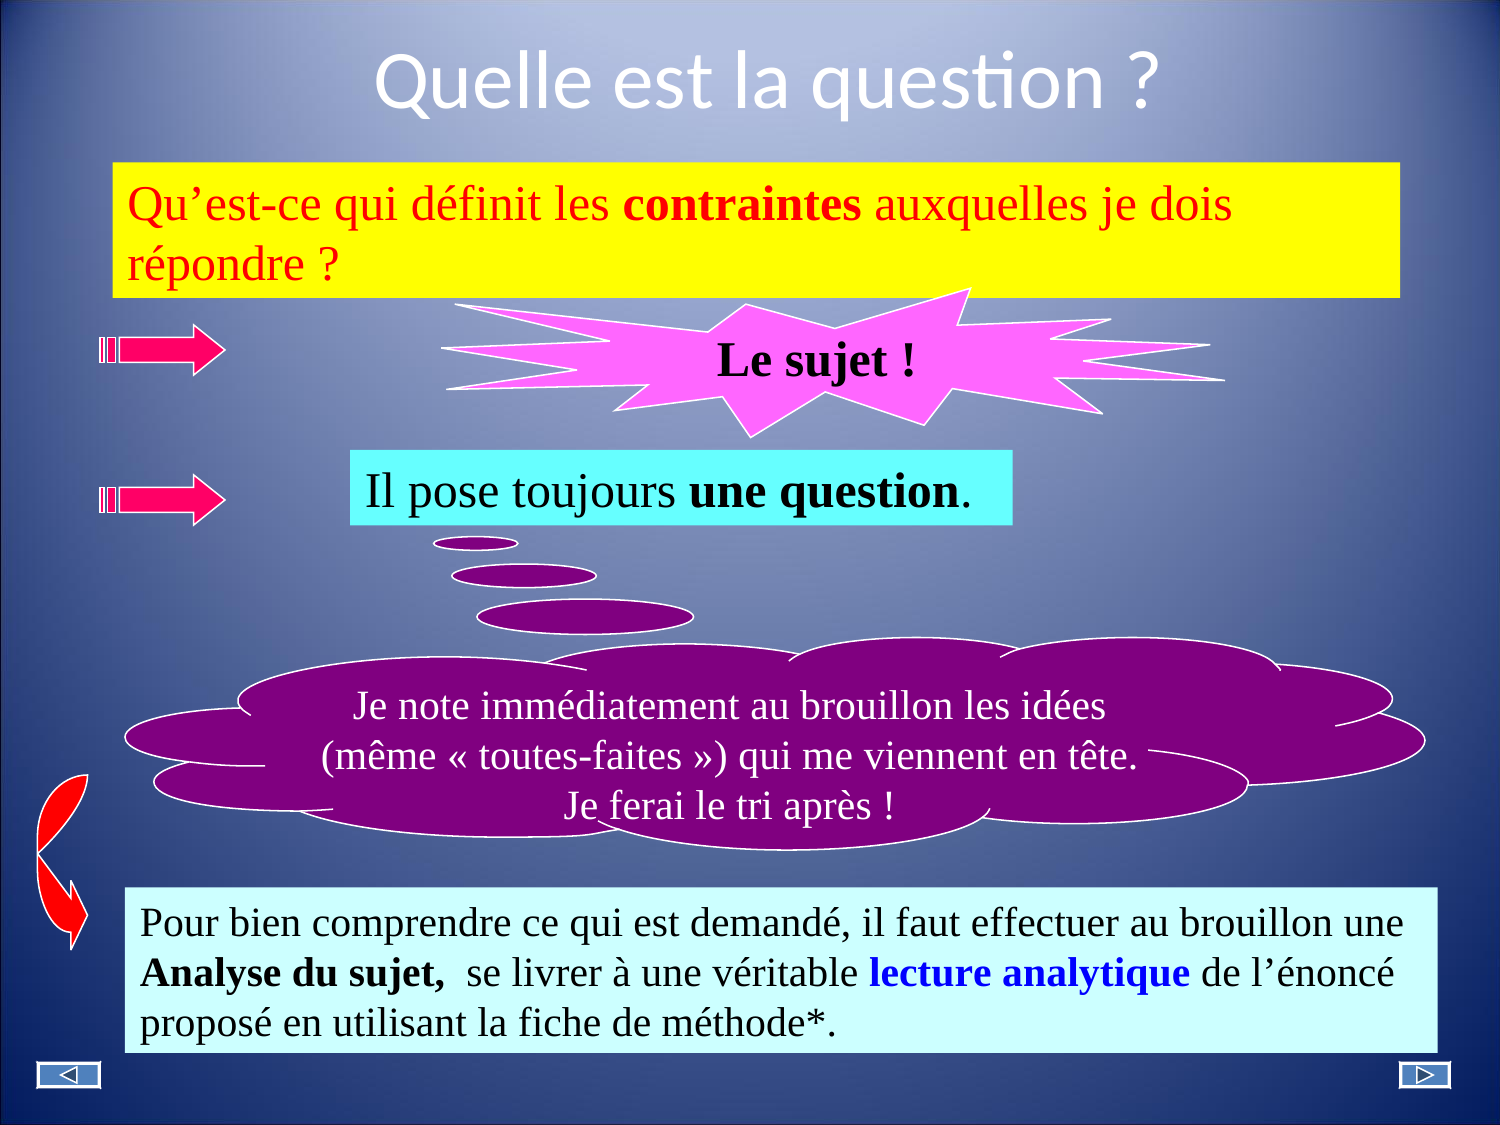

# Quelle est la question ?
Qu’est-ce qui définit les contraintes auxquelles je dois répondre ?
Le sujet !
Il pose toujours une question.
Je note immédiatement au brouillon les idées (même « toutes-faites ») qui me viennent en tête. Je ferai le tri après !
Pour bien comprendre ce qui est demandé, il faut effectuer au brouillon une Analyse du sujet, se livrer à une véritable lecture analytique de l’énoncé proposé en utilisant la fiche de méthode*.